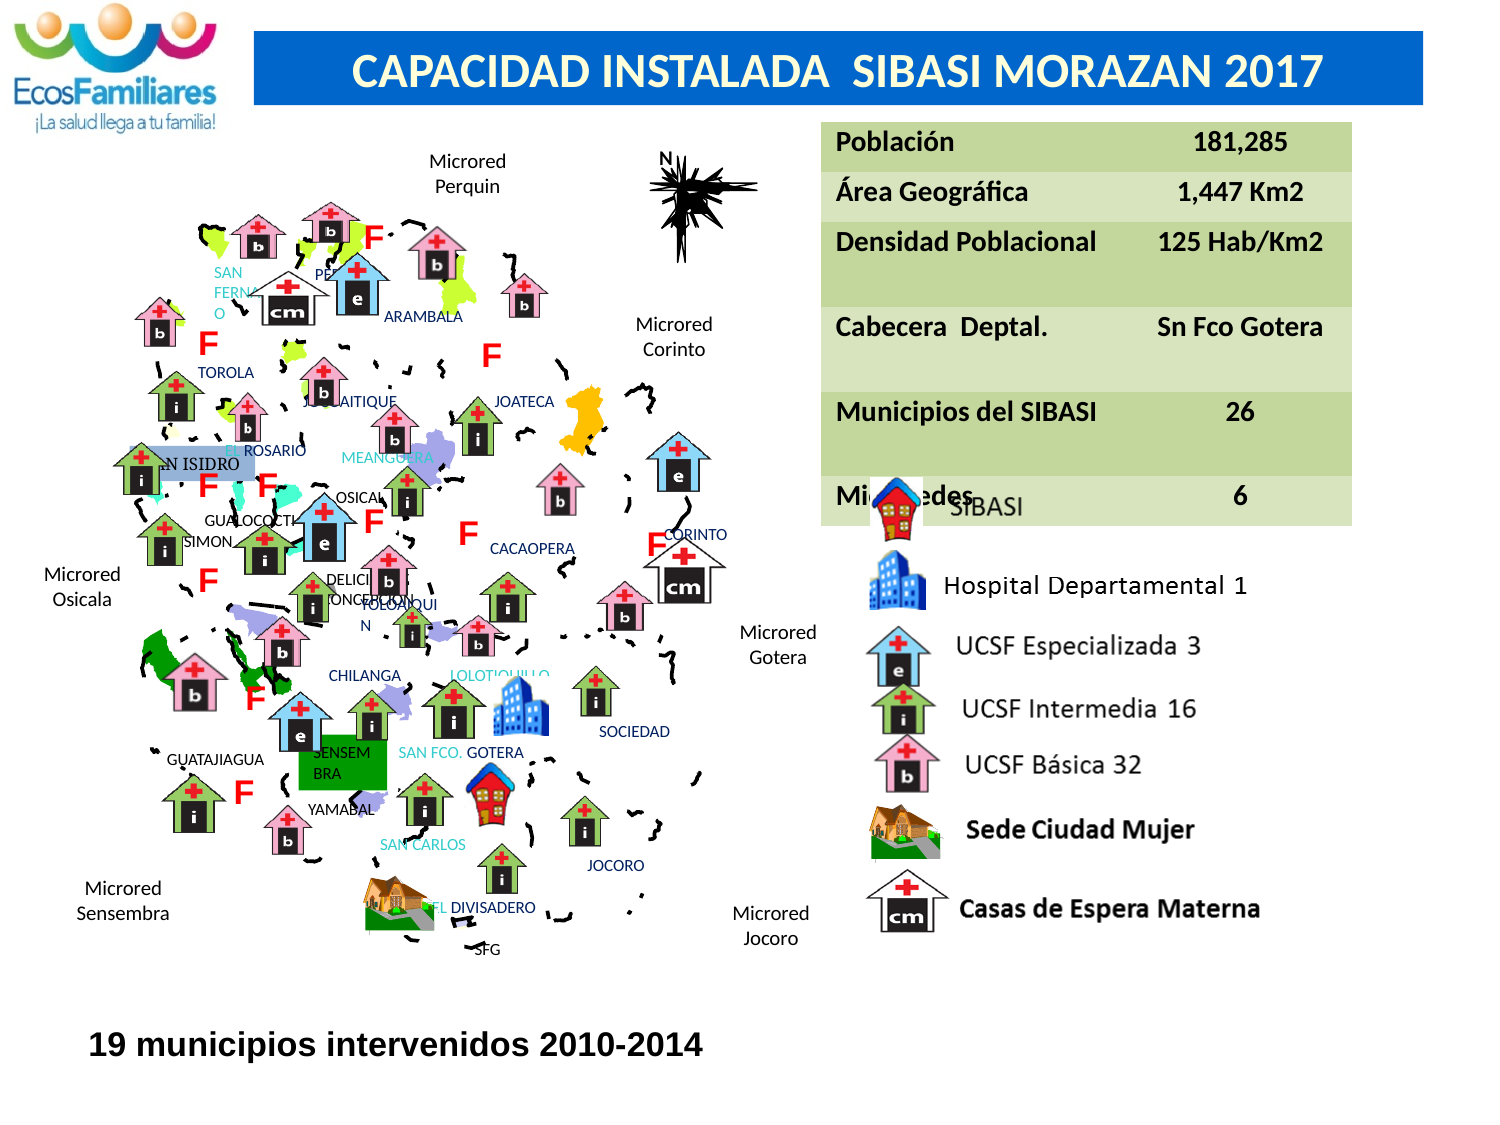

CAPACIDAD INSTALADA SIBASI MORAZAN 2017
| Población | 181,285 |
| --- | --- |
| Área Geográfica | 1,447 Km2 |
| Densidad Poblacional | 125 Hab/Km2 |
| Cabecera Deptal. | Sn Fco Gotera |
| Municipios del SIBASI | 26 |
| Microredes | 6 |
Microred Perquin
N
N
SAN FERNANDO
PERQUIN
ARAMBALA
TOROLA
JOCOAITIQUE
JOATECA
EL ROSARIO
MEANGUERA
SAN ISIDRO
OSICALA
GUALOCOCTI
CORINTO
SAN SIMON
CACAOPERA
DELICIAS DE
CONCEPCION
YOLOAIQUIN
CHILANGA
LOLOTIQUILLO
SOCIEDAD
SENSEMBRA
SAN FCO. GOTERA
GUATAJIAGUA
YAMABAL
SAN CARLOS
JOCORO
EL DIVISADERO
SFG
F
Microred Corinto
F
F
F
F
F
F
F
Microred Osicala
F
Microred Gotera
F
F
Microred Sensembra
Microred Jocoro
19 municipios intervenidos 2010-2014